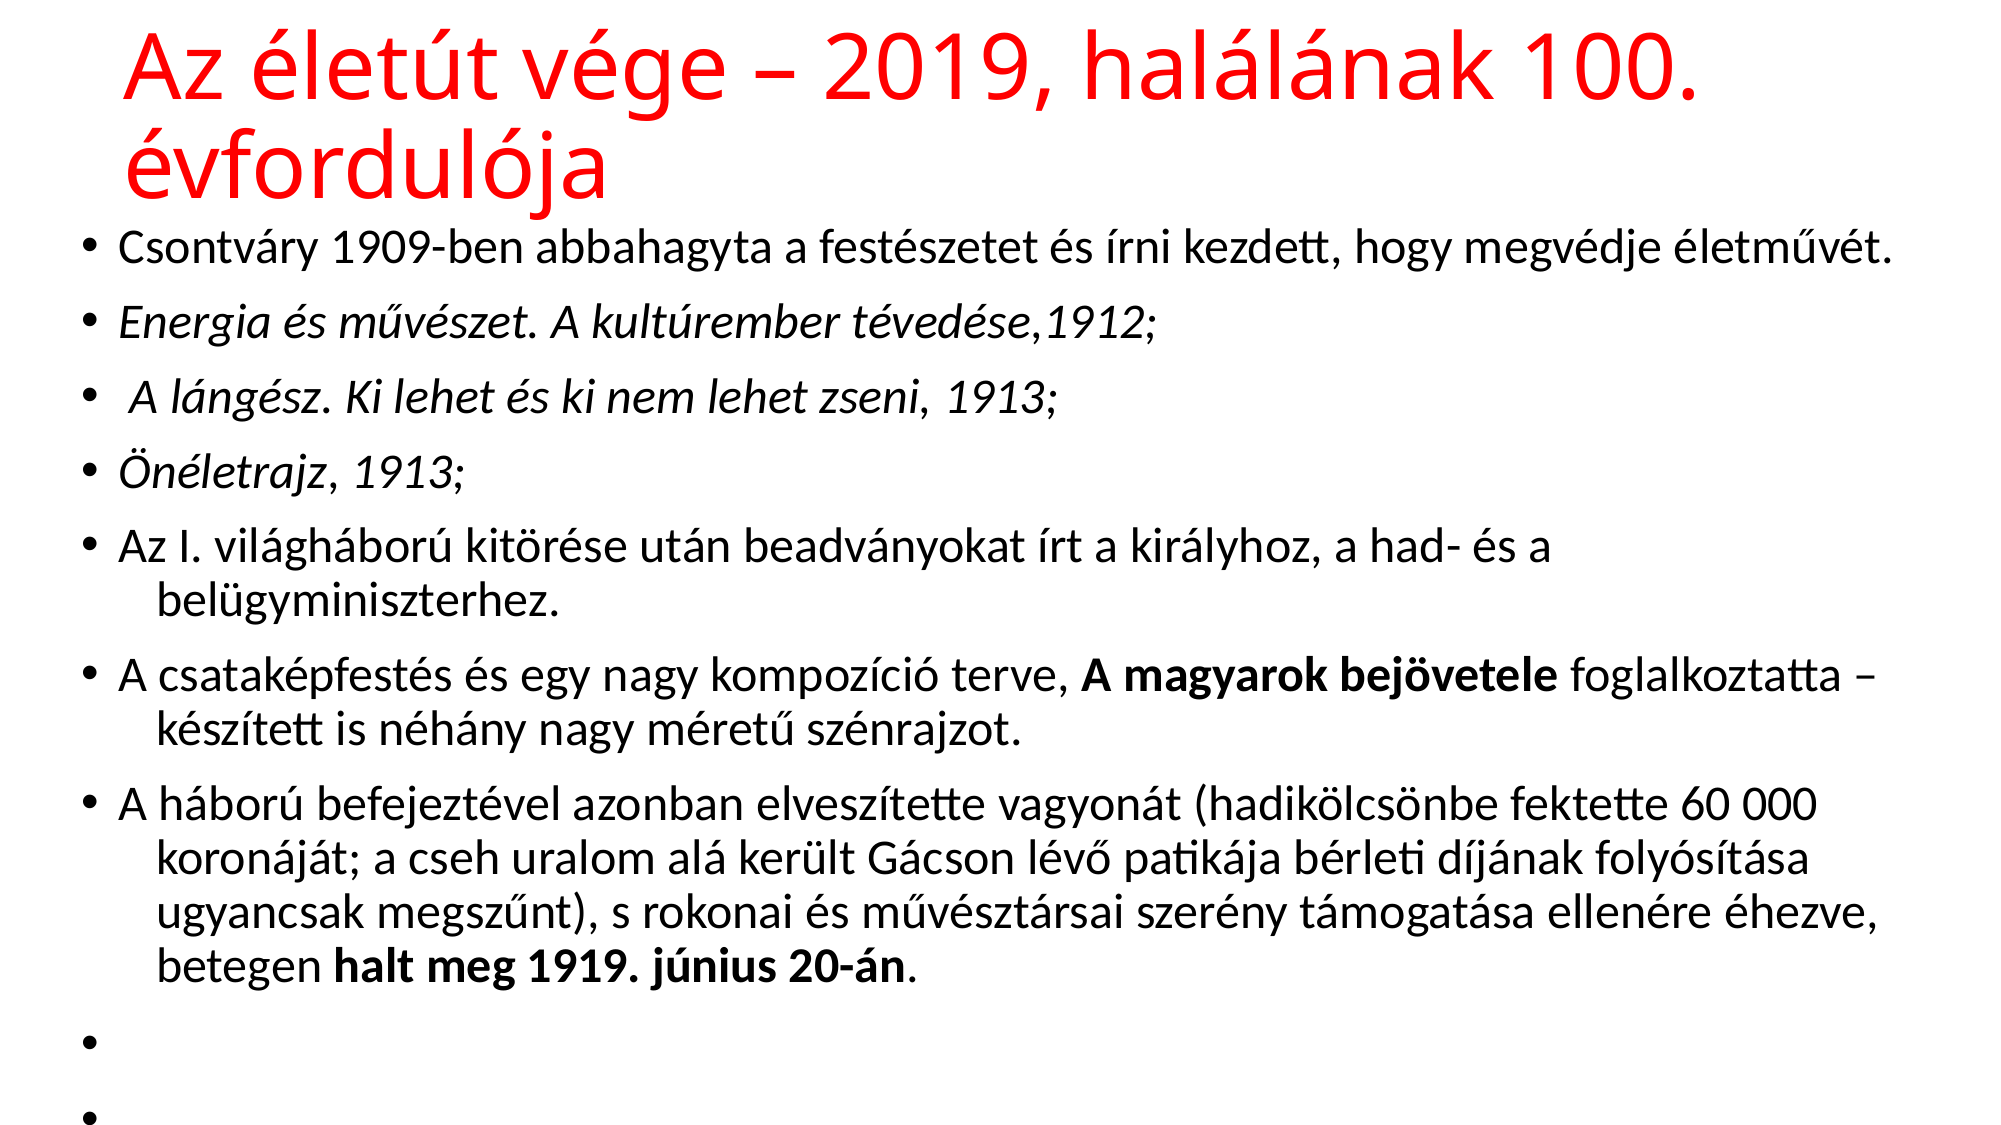

# Az életút vége – 2019, halálának 100. évfordulója
Csontváry 1909-ben abbahagyta a festészetet és írni kezdett, hogy megvédje életművét.
Energia és művészet. A kultúrember tévedése,1912;
 A lángész. Ki lehet és ki nem lehet zseni, 1913;
Önéletrajz, 1913;
Az I. világháború kitörése után beadványokat írt a királyhoz, a had- és a belügyminiszterhez.
A csataképfestés és egy nagy kompozíció terve, A magyarok bejövetele foglalkoztatta – készített is néhány nagy méretű szénrajzot.
A háború befejeztével azonban elveszítette vagyonát (hadikölcsönbe fektette 60 000 koronáját; a cseh uralom alá került Gácson lévő patikája bérleti díjának folyósítása ugyancsak megszűnt), s rokonai és művésztársai szerény támogatása ellenére éhezve, betegen halt meg 1919. június 20-án.